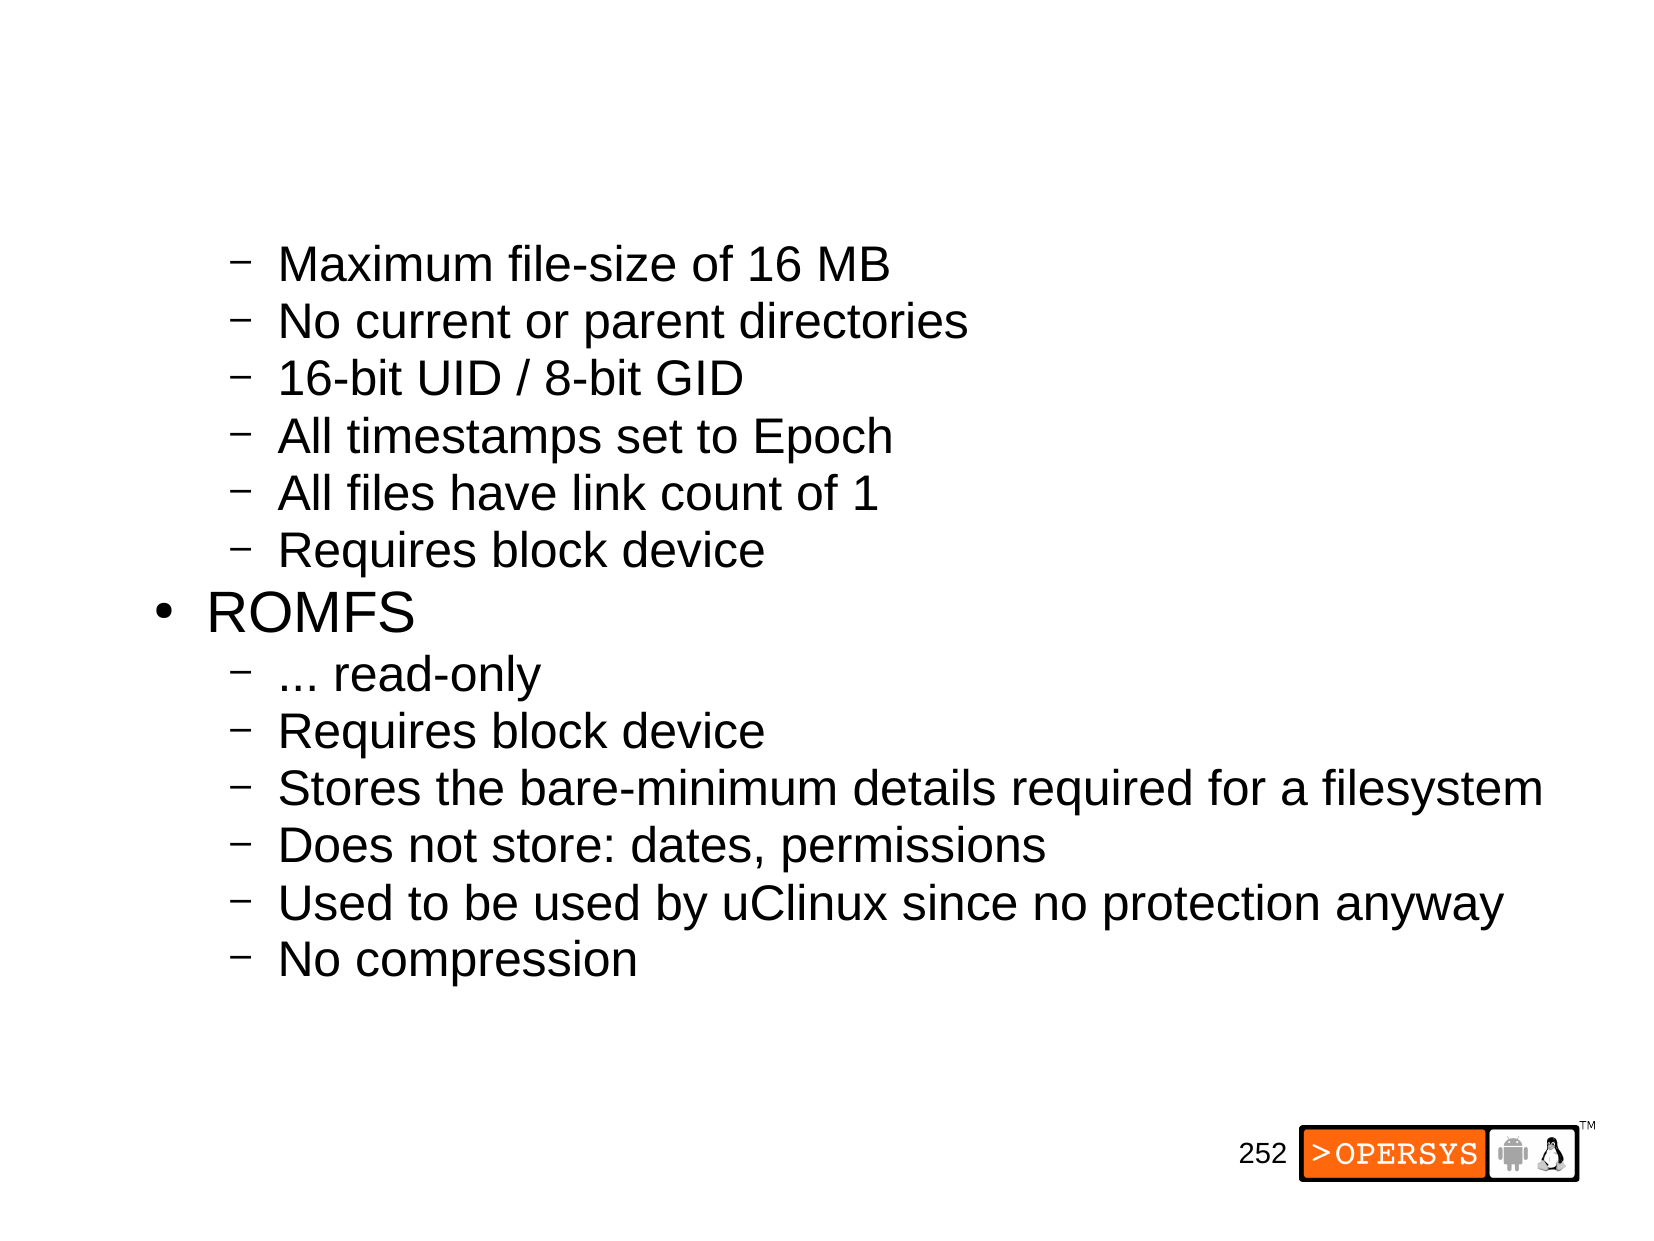

# Maximum file-size of 16 MB
No current or parent directories
16-bit UID / 8-bit GID
All timestamps set to Epoch
All files have link count of 1
Requires block device
ROMFS
... read-only
Requires block device
Stores the bare-minimum details required for a filesystem
Does not store: dates, permissions
Used to be used by uClinux since no protection anyway
No compression